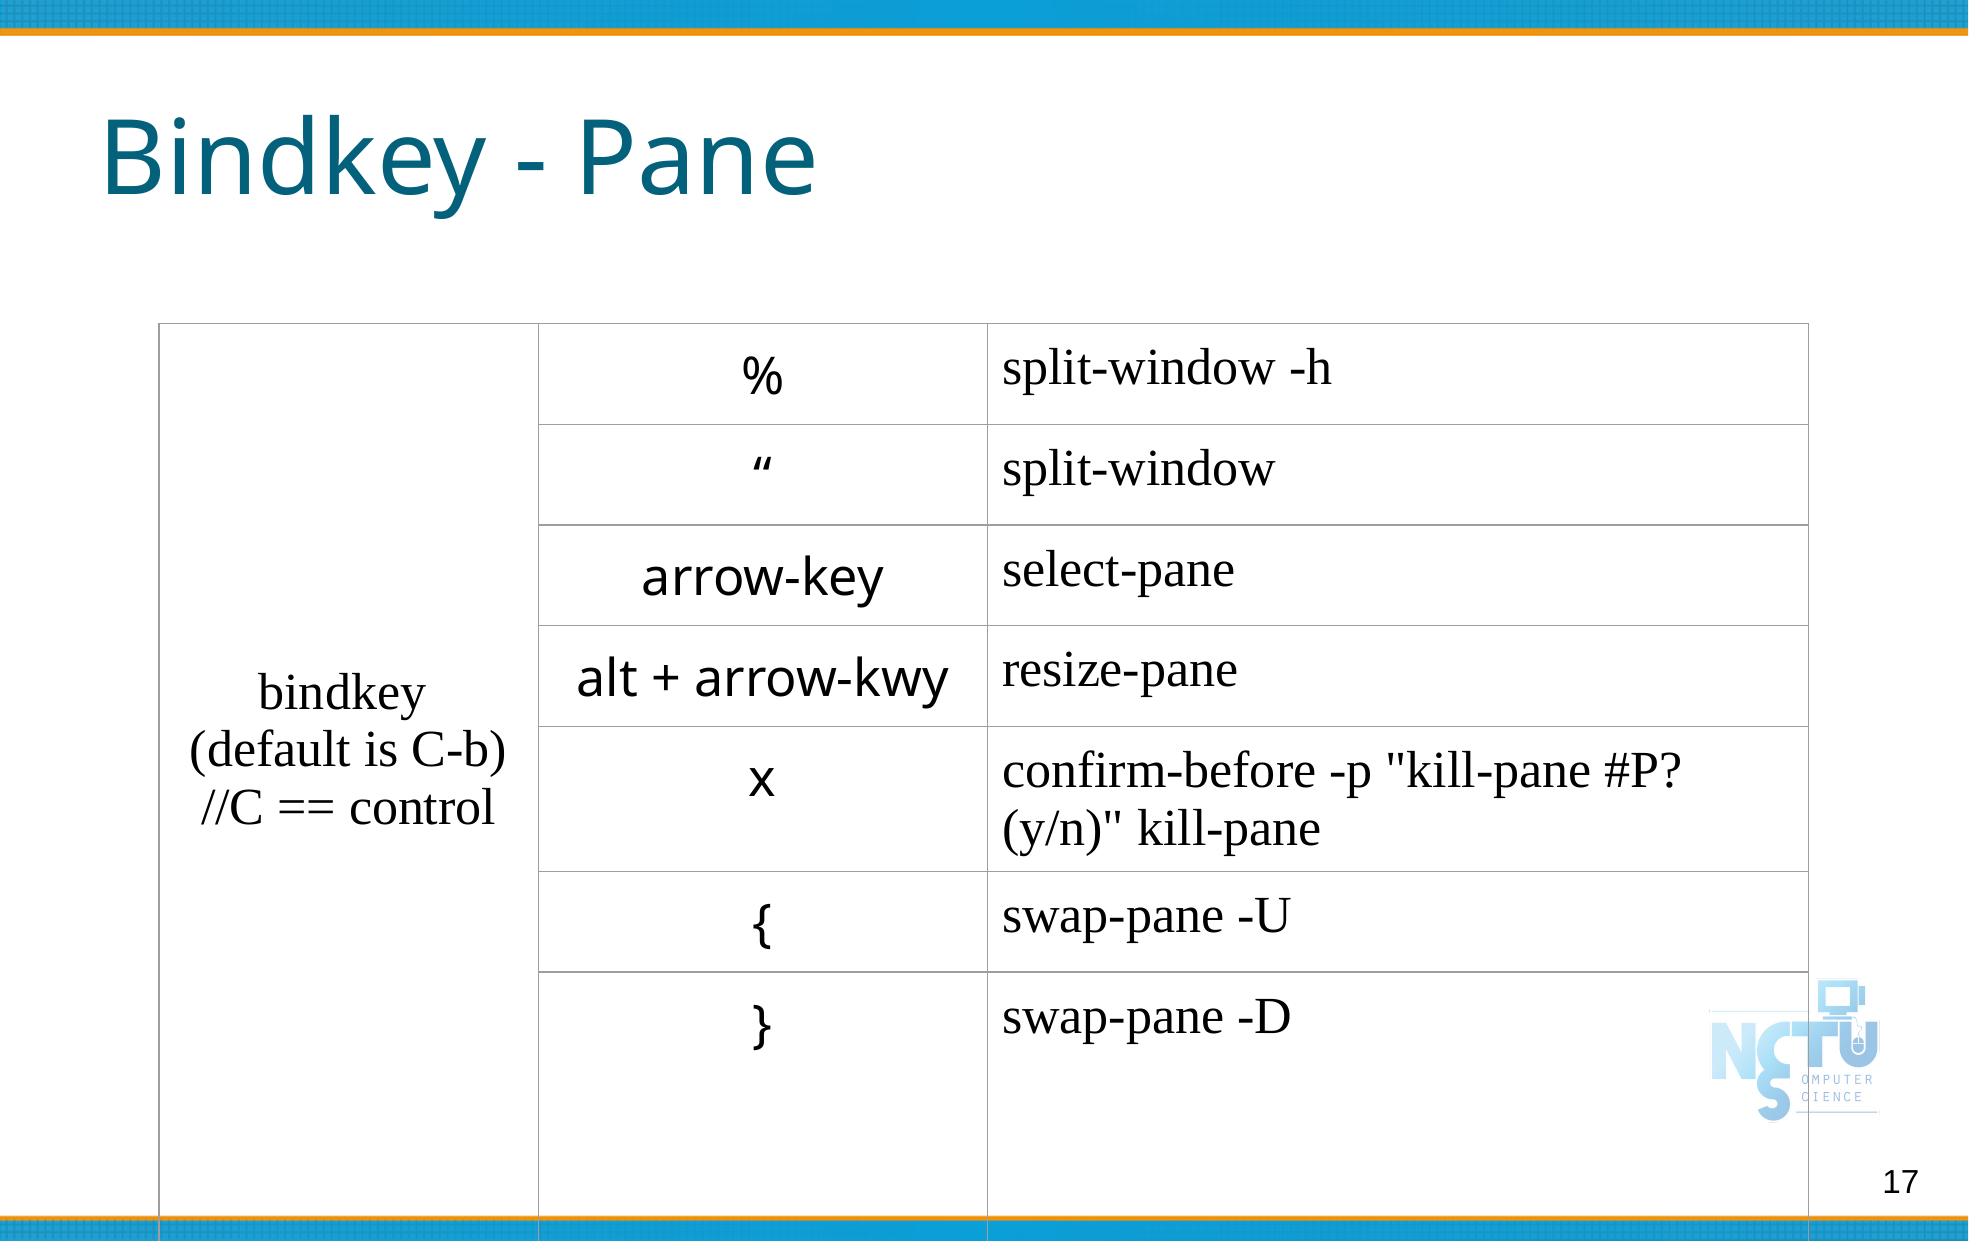

# Bindkey - Pane
| bindkey (default is C-b) //C == control | % | split-window -h |
| --- | --- | --- |
| | “ | split-window |
| | arrow-key | select-pane |
| | alt + arrow-kwy | resize-pane |
| | x | confirm-before -p "kill-pane #P? (y/n)" kill-pane |
| | { | swap-pane -U |
| | } | swap-pane -D |